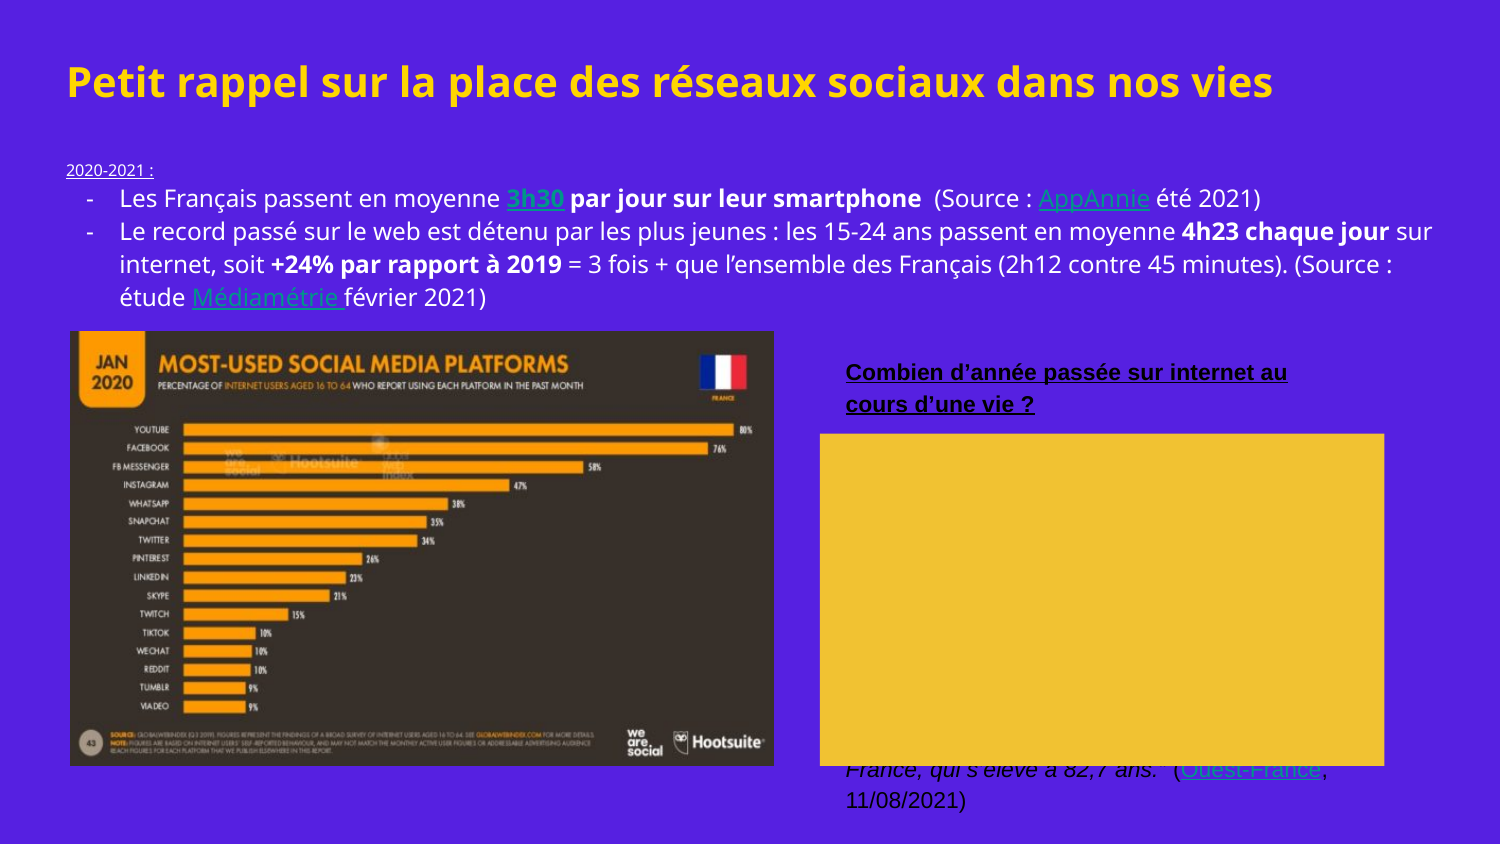

# Petit rappel sur la place des réseaux sociaux dans nos vies
2020-2021 :
Les Français passent en moyenne 3h30 par jour sur leur smartphone (Source : AppAnnie été 2021)
Le record passé sur le web est détenu par les plus jeunes : les 15-24 ans passent en moyenne 4h23 chaque jour sur internet, soit +24% par rapport à 2019 = 3 fois + que l’ensemble des Français (2h12 contre 45 minutes). (Source : étude Médiamétrie février 2021)
Combien d’année passée sur internet au cours d’une vie ?
“Les Français passent en moyenne plus de temps sur Internet que dans leur lit au cours de leur vie.
Une récente étude menée sur quatre pays auprès de 5.000 adultes du fournisseur de réseaux privés NordVPN et relayée par Le Figaro, a montré une durée cumulée de 27 ans, 7 mois et 6 jours passée en ligne. C’est presque un tiers de l’espérance de vie moyenne en France, qui s’élève à 82,7 ans.” (Ouest-France, 11/08/2021)